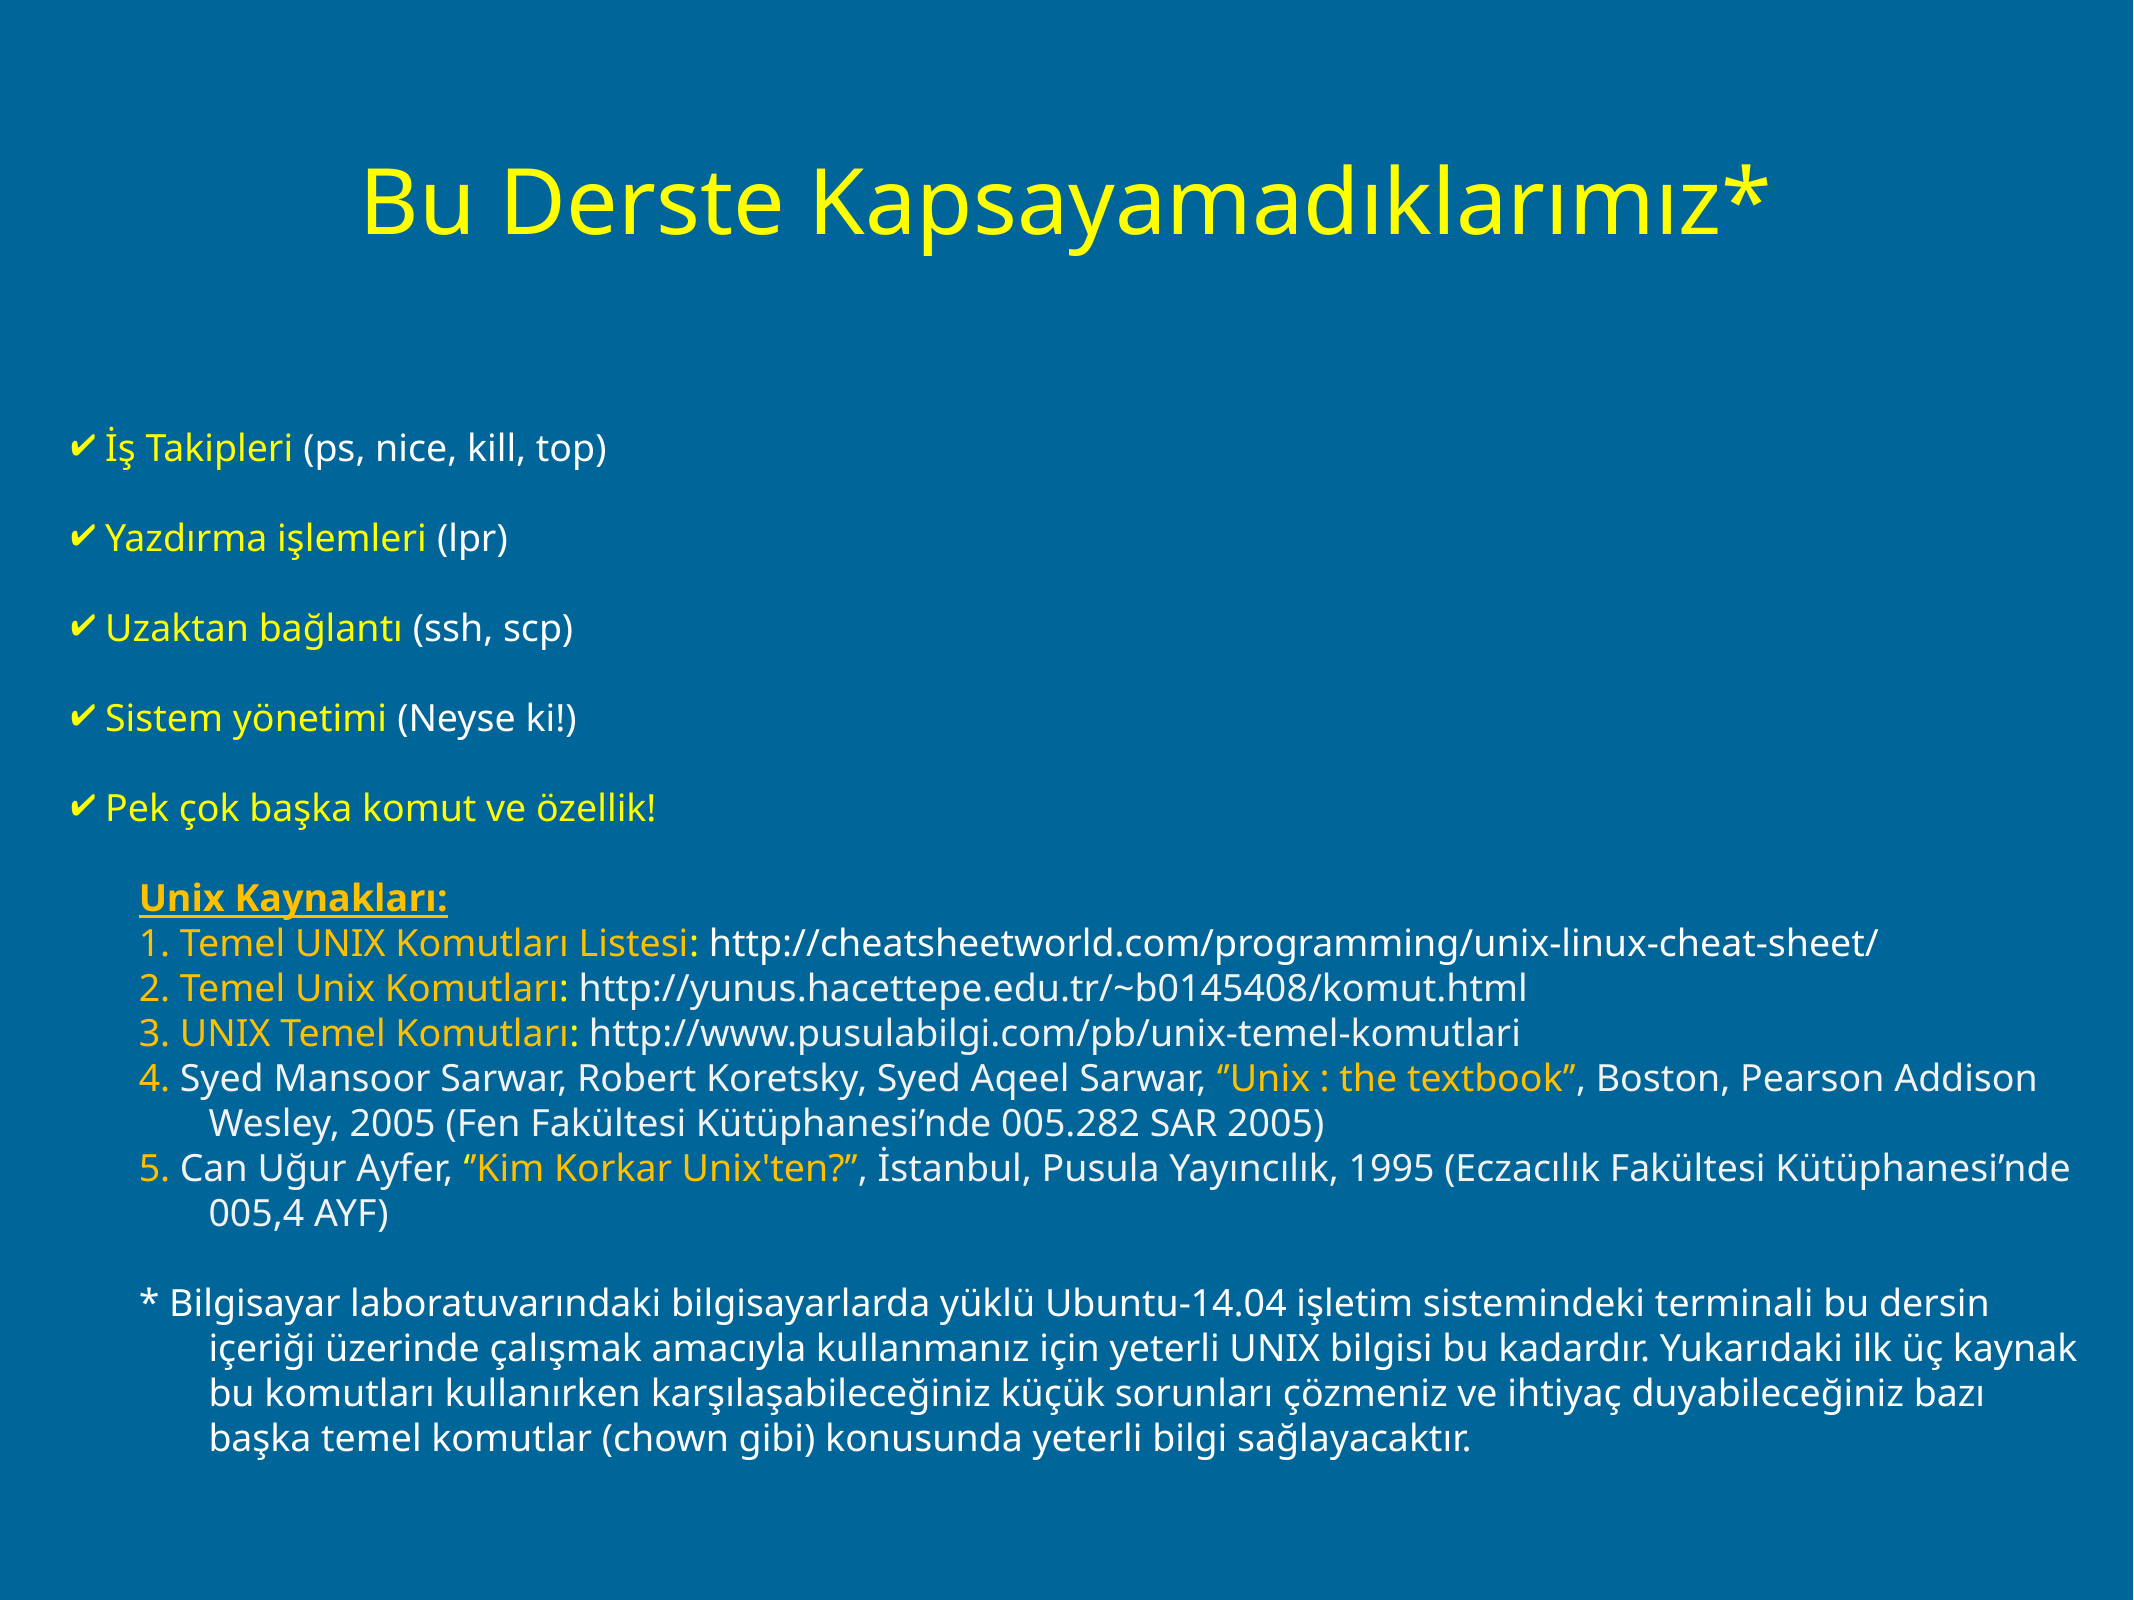

# Bu Derste Kapsayamadıklarımız*
 İş Takipleri (ps, nice, kill, top)
 Yazdırma işlemleri (lpr)
 Uzaktan bağlantı (ssh, scp)
 Sistem yönetimi (Neyse ki!)
 Pek çok başka komut ve özellik!
Unix Kaynakları:
1. Temel UNIX Komutları Listesi: http://cheatsheetworld.com/programming/unix-linux-cheat-sheet/
2. Temel Unix Komutları: http://yunus.hacettepe.edu.tr/~b0145408/komut.html
3. UNIX Temel Komutları: http://www.pusulabilgi.com/pb/unix-temel-komutlari
4. Syed Mansoor Sarwar, Robert Koretsky, Syed Aqeel Sarwar, ‘’Unix : the textbook’’, Boston, Pearson Addison Wesley, 2005 (Fen Fakültesi Kütüphanesi’nde 005.282 SAR 2005)
5. Can Uğur Ayfer, ‘’Kim Korkar Unix'ten?’’, İstanbul, Pusula Yayıncılık, 1995 (Eczacılık Fakültesi Kütüphanesi’nde 005,4 AYF)
* Bilgisayar laboratuvarındaki bilgisayarlarda yüklü Ubuntu-14.04 işletim sistemindeki terminali bu dersin içeriği üzerinde çalışmak amacıyla kullanmanız için yeterli UNIX bilgisi bu kadardır. Yukarıdaki ilk üç kaynak bu komutları kullanırken karşılaşabileceğiniz küçük sorunları çözmeniz ve ihtiyaç duyabileceğiniz bazı başka temel komutlar (chown gibi) konusunda yeterli bilgi sağlayacaktır.